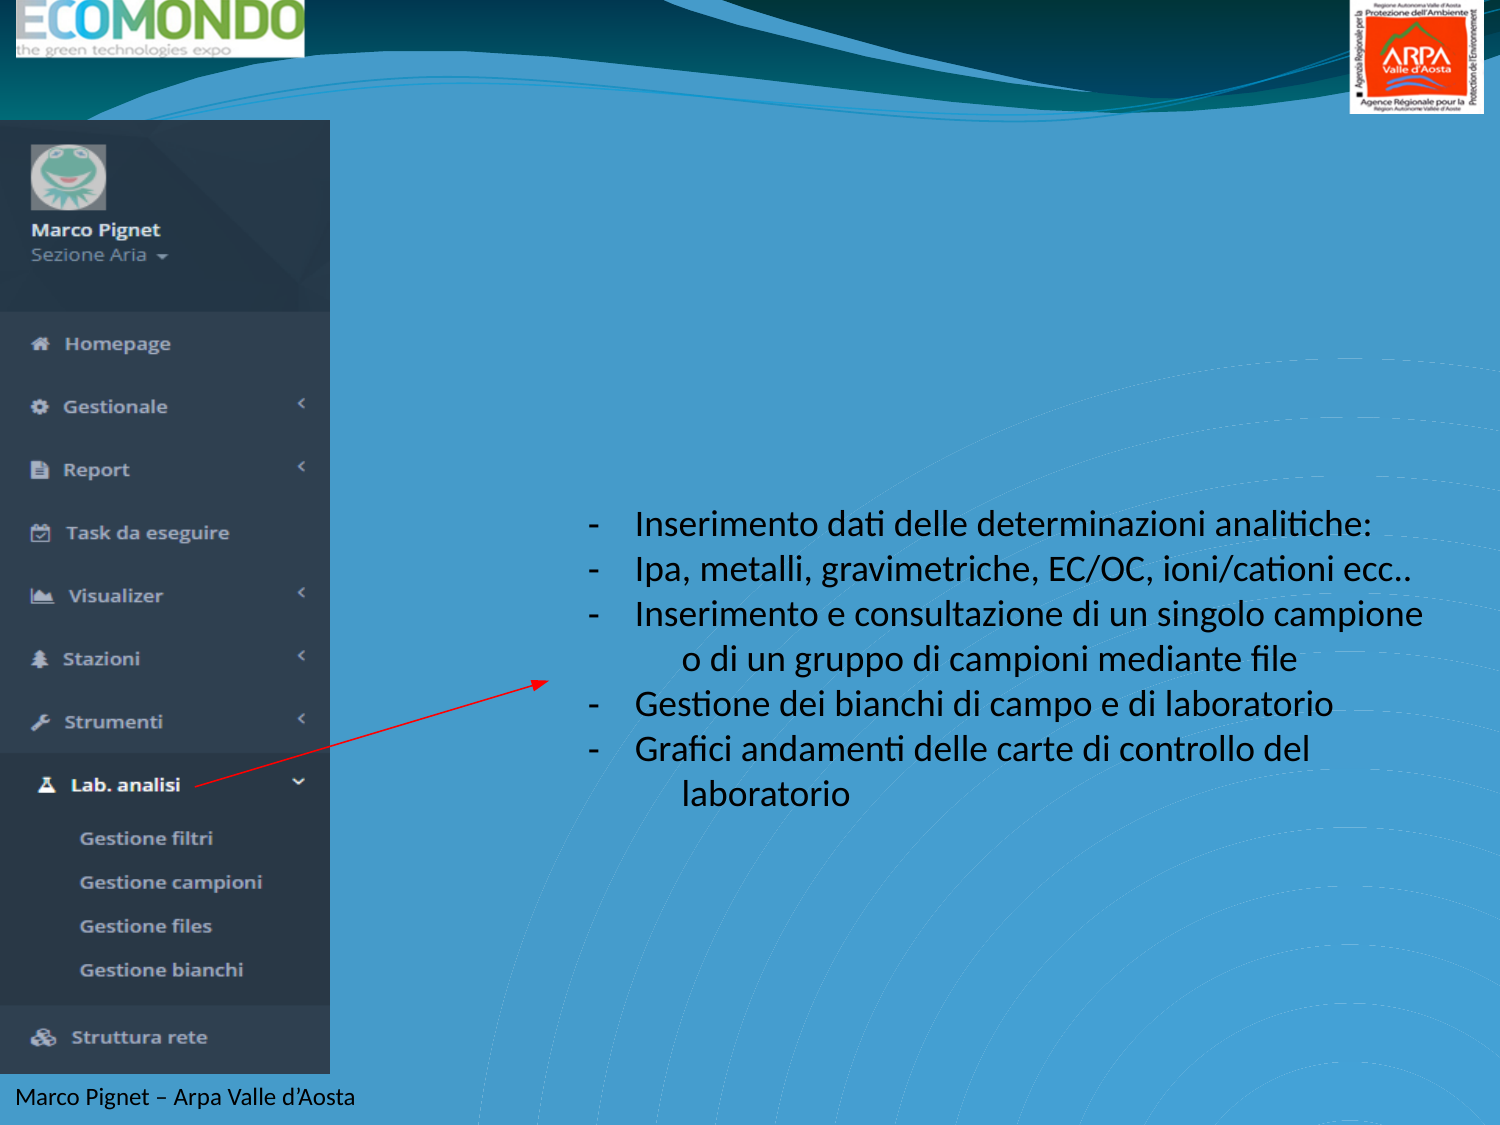

Inserimento dati delle determinazioni analitiche:
Ipa, metalli, gravimetriche, EC/OC, ioni/cationi ecc..
Inserimento e consultazione di un singolo campione o di un gruppo di campioni mediante file
Gestione dei bianchi di campo e di laboratorio
Grafici andamenti delle carte di controllo del laboratorio
Marco Pignet – Arpa Valle d’Aosta